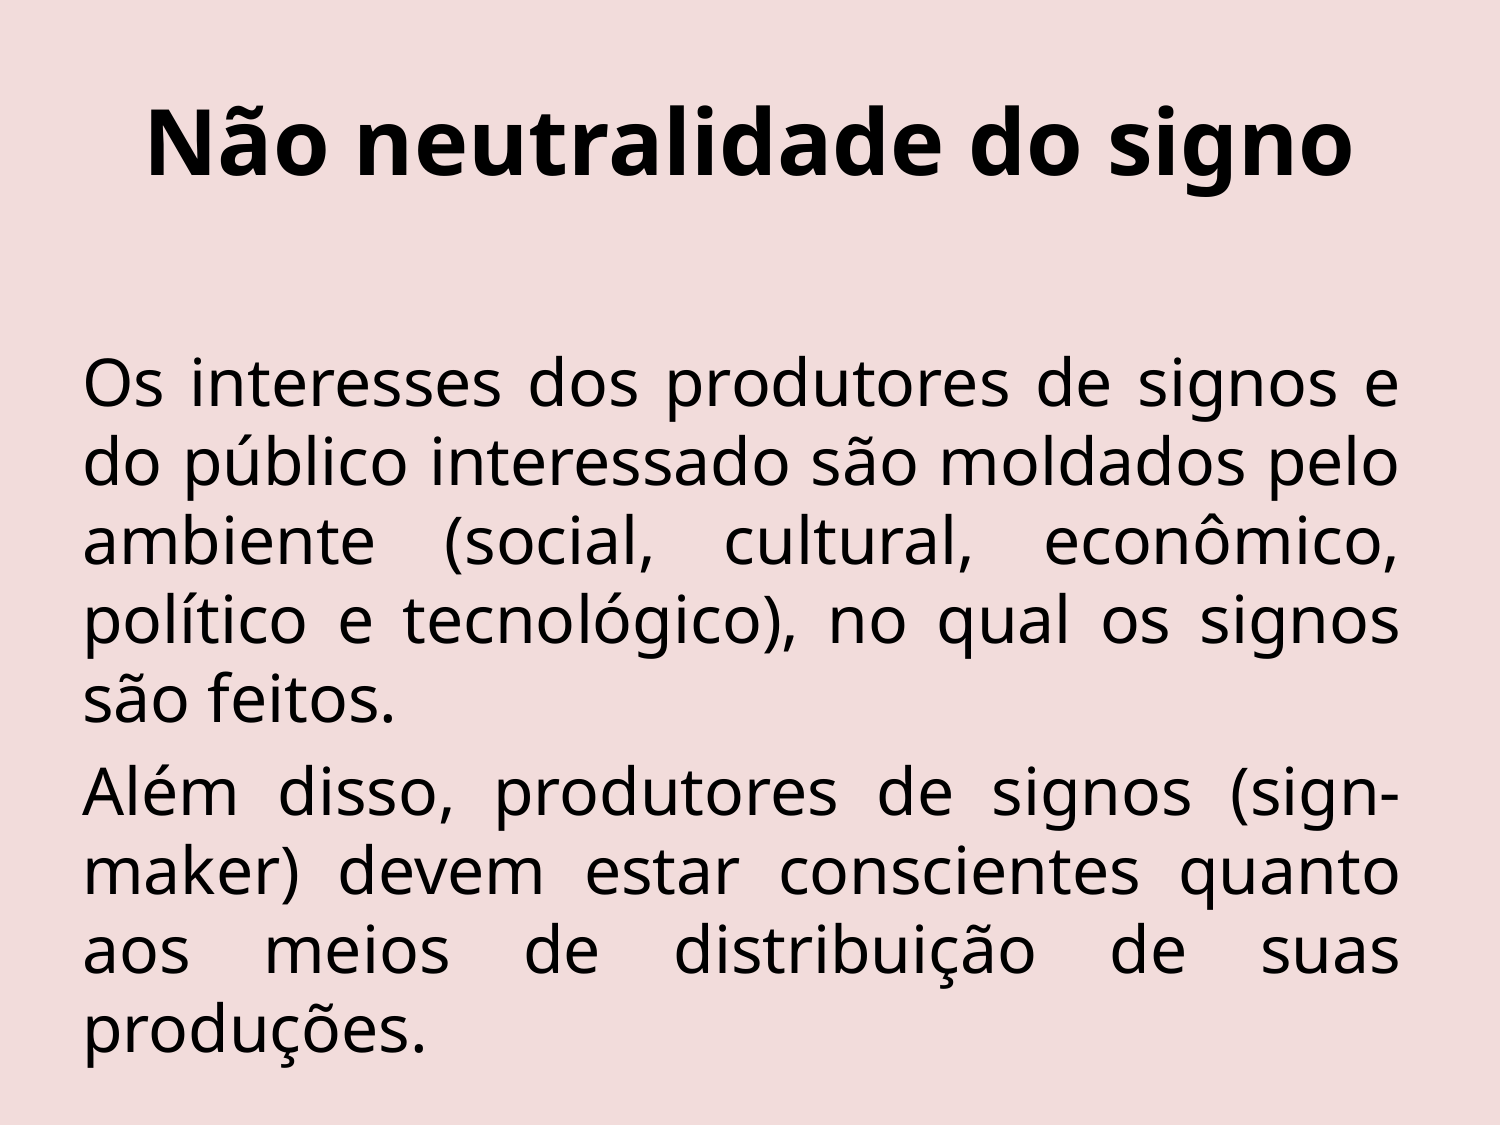

# Não neutralidade do signo
Os interesses dos produtores de signos e do público interessado são moldados pelo ambiente (social, cultural, econômico, político e tecnológico), no qual os signos são feitos.
Além disso, produtores de signos (sign-maker) devem estar conscientes quanto aos meios de distribuição de suas produções.